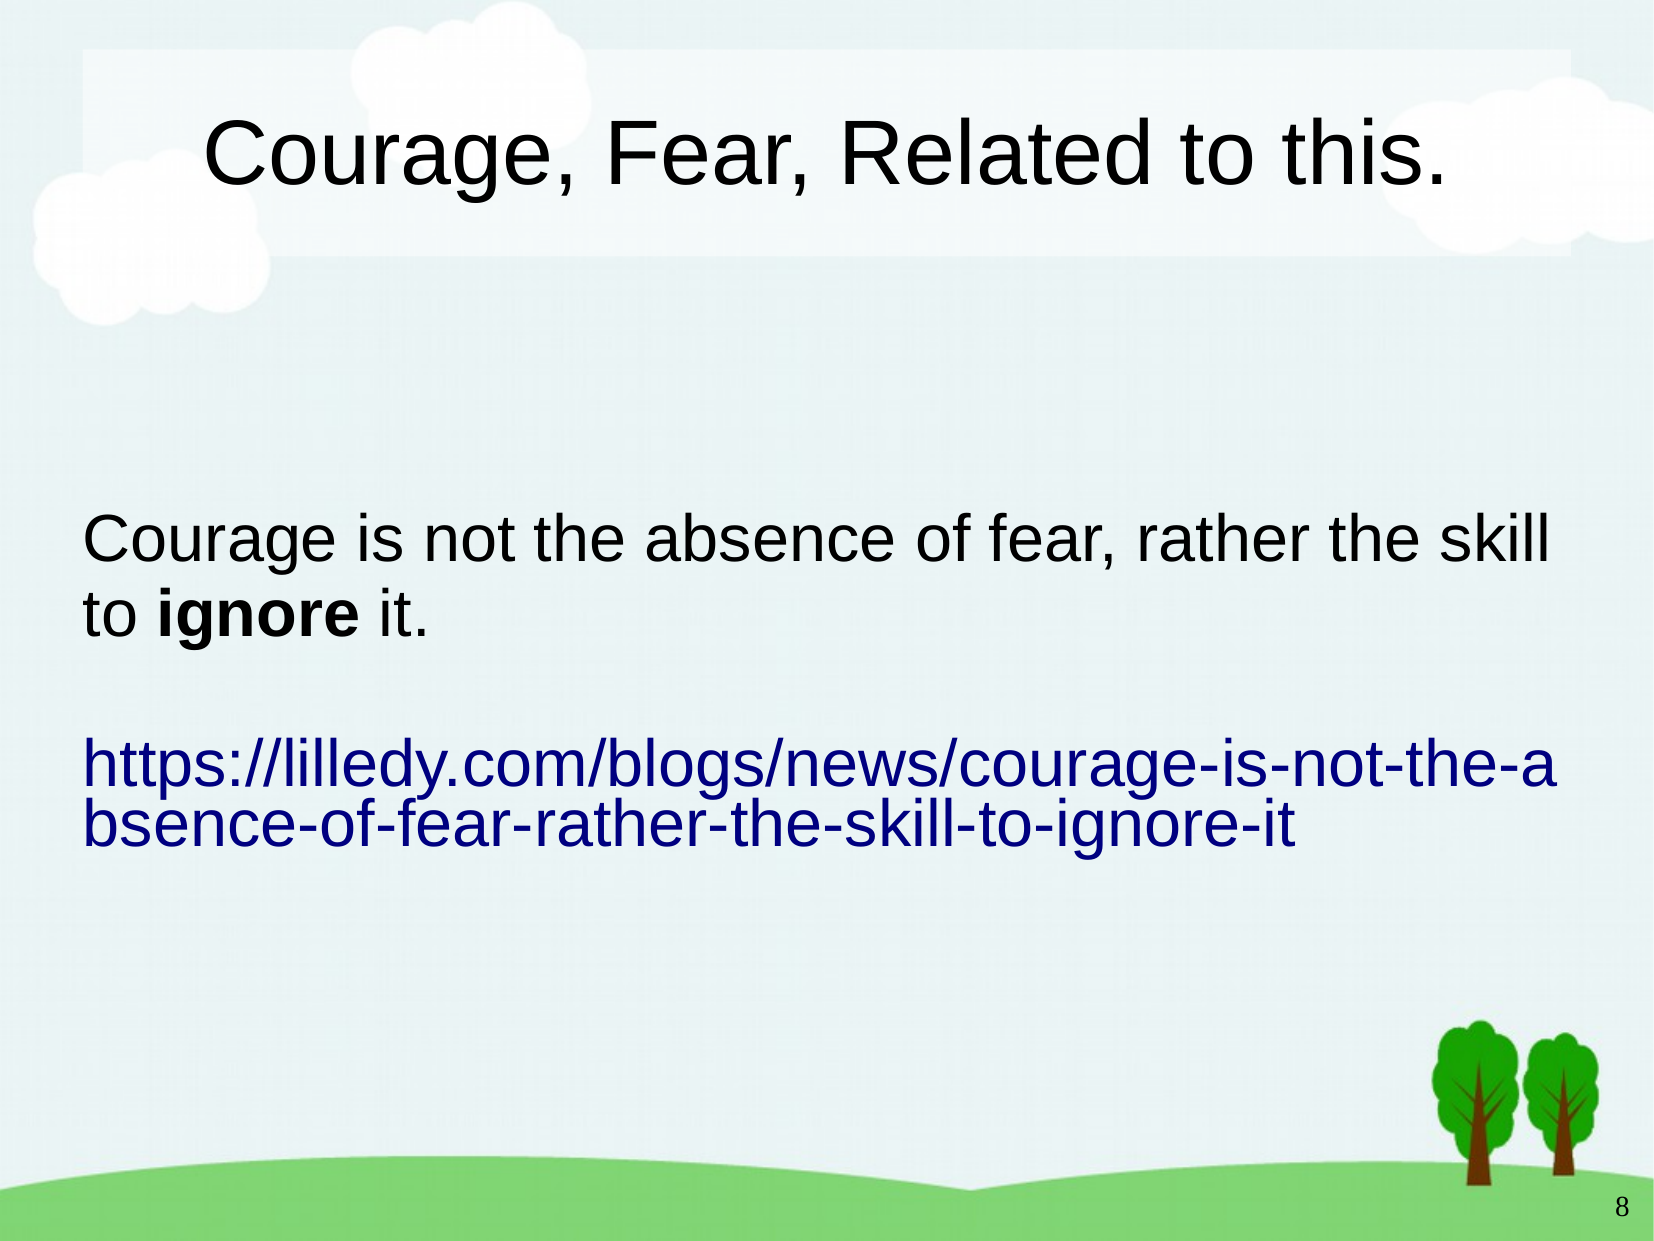

# Courage, Fear, Related to this.
Courage is not the absence of fear, rather the skill to ignore it.
https://lilledy.com/blogs/news/courage-is-not-the-absence-of-fear-rather-the-skill-to-ignore-it
8